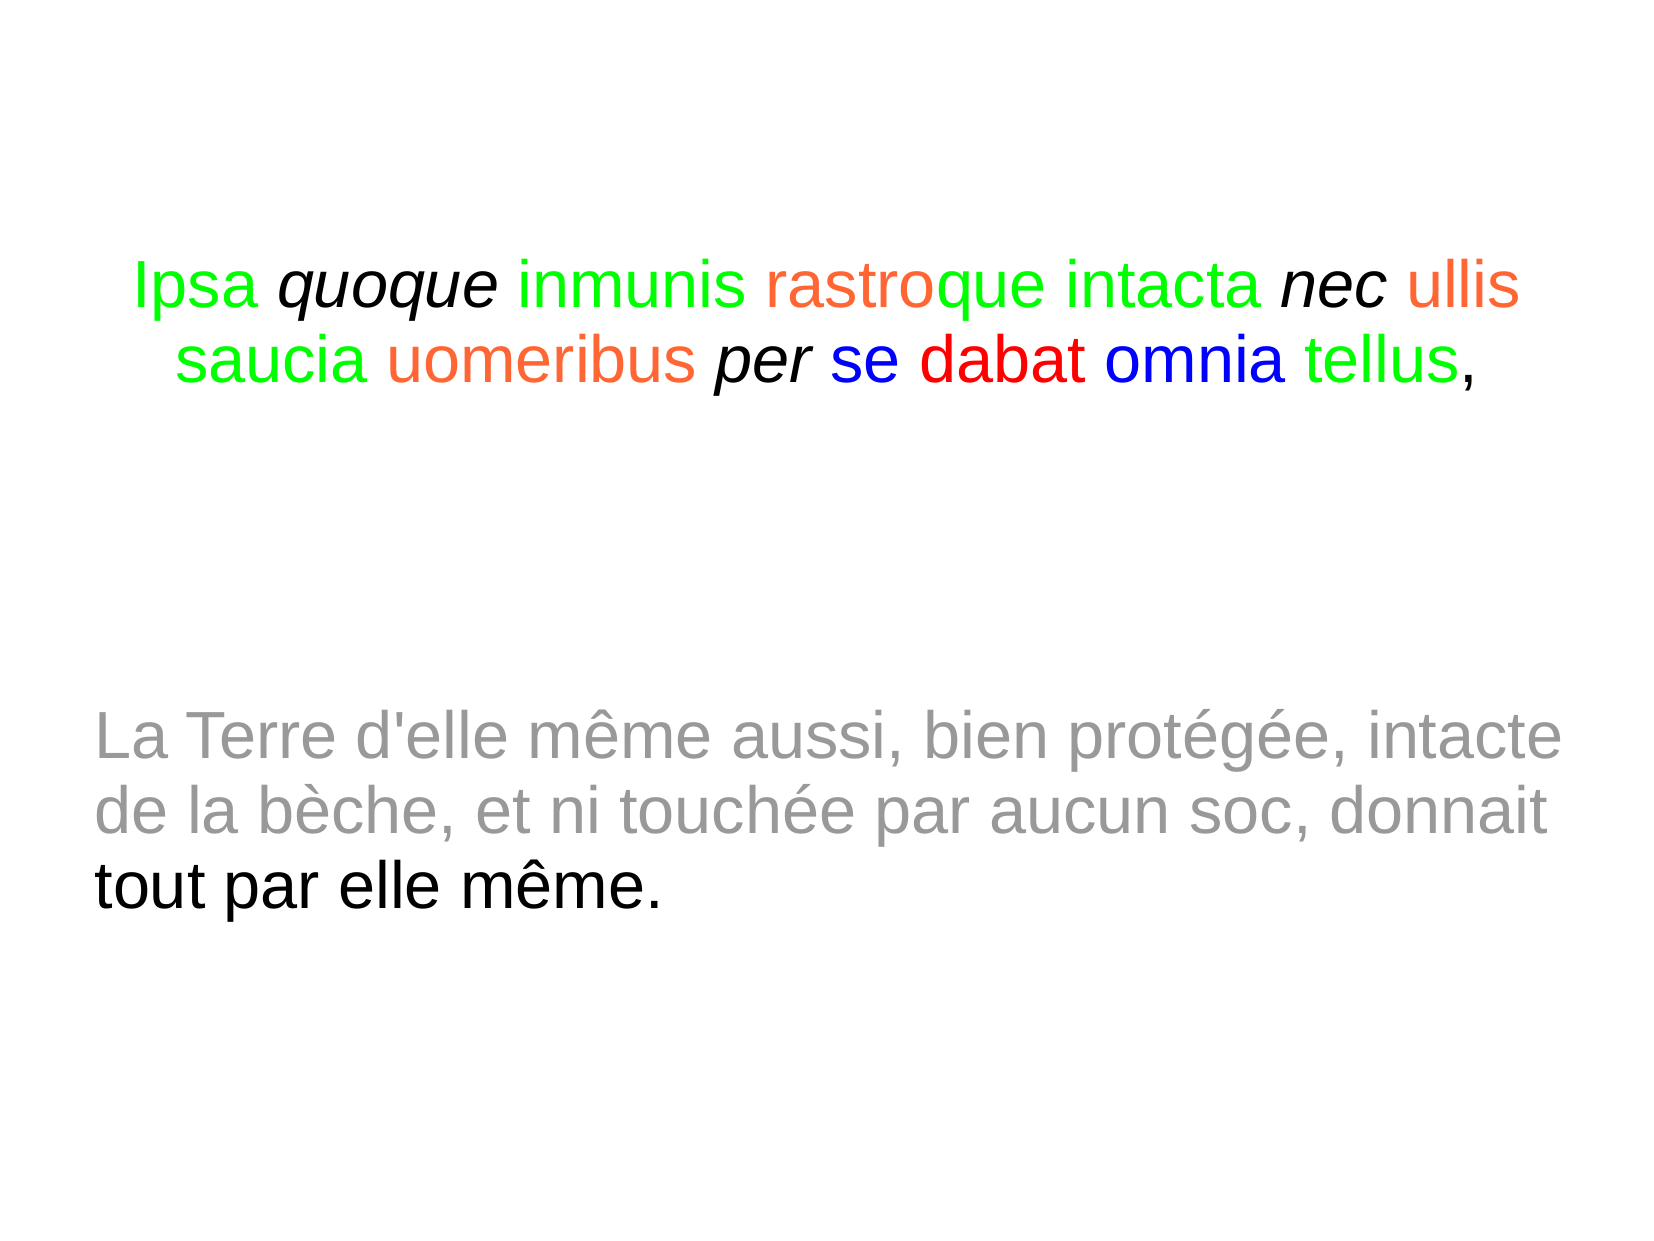

# Ipsa quoque inmunis rastroque intacta nec ullis saucia uomeribus per se dabat omnia tellus,
La Terre d'elle même aussi, bien protégée, intacte de la bèche, et ni touchée par aucun soc, donnait tout par elle même.